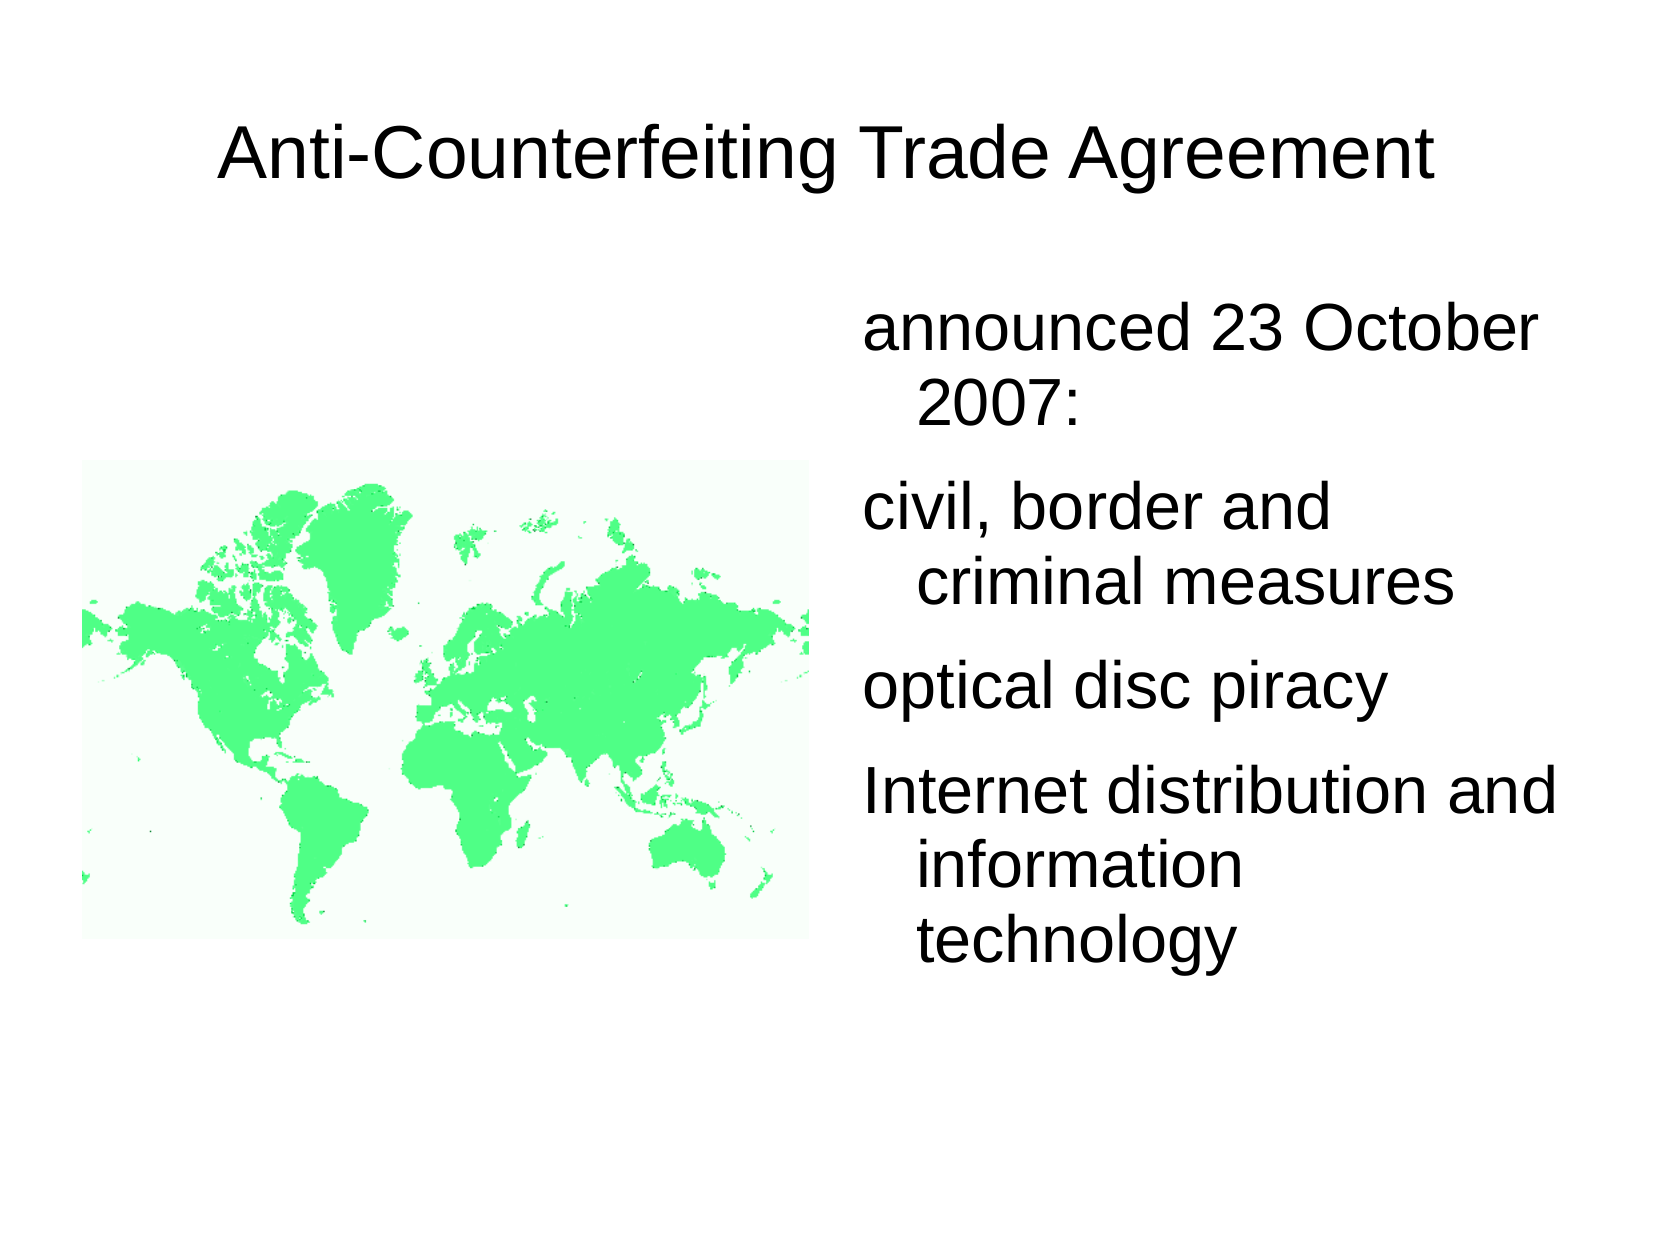

# Anti-Counterfeiting Trade Agreement
announced 23 October 2007:
civil, border and criminal measures
optical disc piracy
Internet distribution and information technology